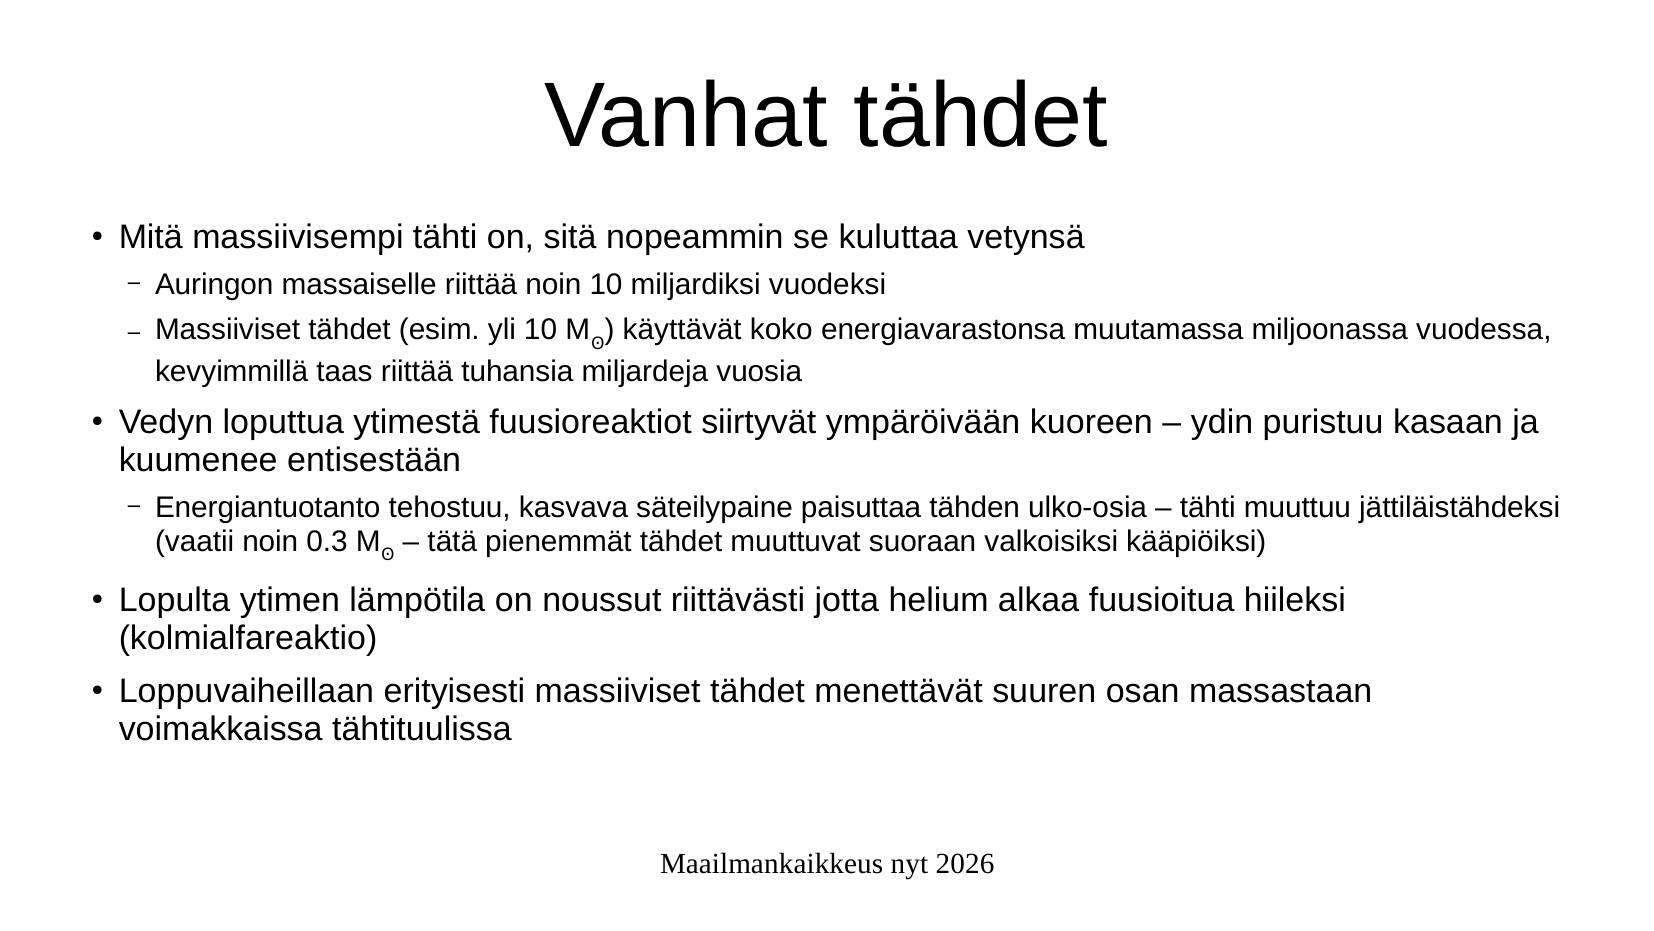

# Vanhat tähdet
Mitä massiivisempi tähti on, sitä nopeammin se kuluttaa vetynsä
Auringon massaiselle riittää noin 10 miljardiksi vuodeksi
Massiiviset tähdet (esim. yli 10 Mʘ) käyttävät koko energiavarastonsa muutamassa miljoonassa vuodessa, kevyimmillä taas riittää tuhansia miljardeja vuosia
Vedyn loputtua ytimestä fuusioreaktiot siirtyvät ympäröivään kuoreen – ydin puristuu kasaan ja kuumenee entisestään
Energiantuotanto tehostuu, kasvava säteilypaine paisuttaa tähden ulko-osia – tähti muuttuu jättiläistähdeksi (vaatii noin 0.3 Mʘ – tätä pienemmät tähdet muuttuvat suoraan valkoisiksi kääpiöiksi)
Lopulta ytimen lämpötila on noussut riittävästi jotta helium alkaa fuusioitua hiileksi (kolmialfareaktio)
Loppuvaiheillaan erityisesti massiiviset tähdet menettävät suuren osan massastaan voimakkaissa tähtituulissa